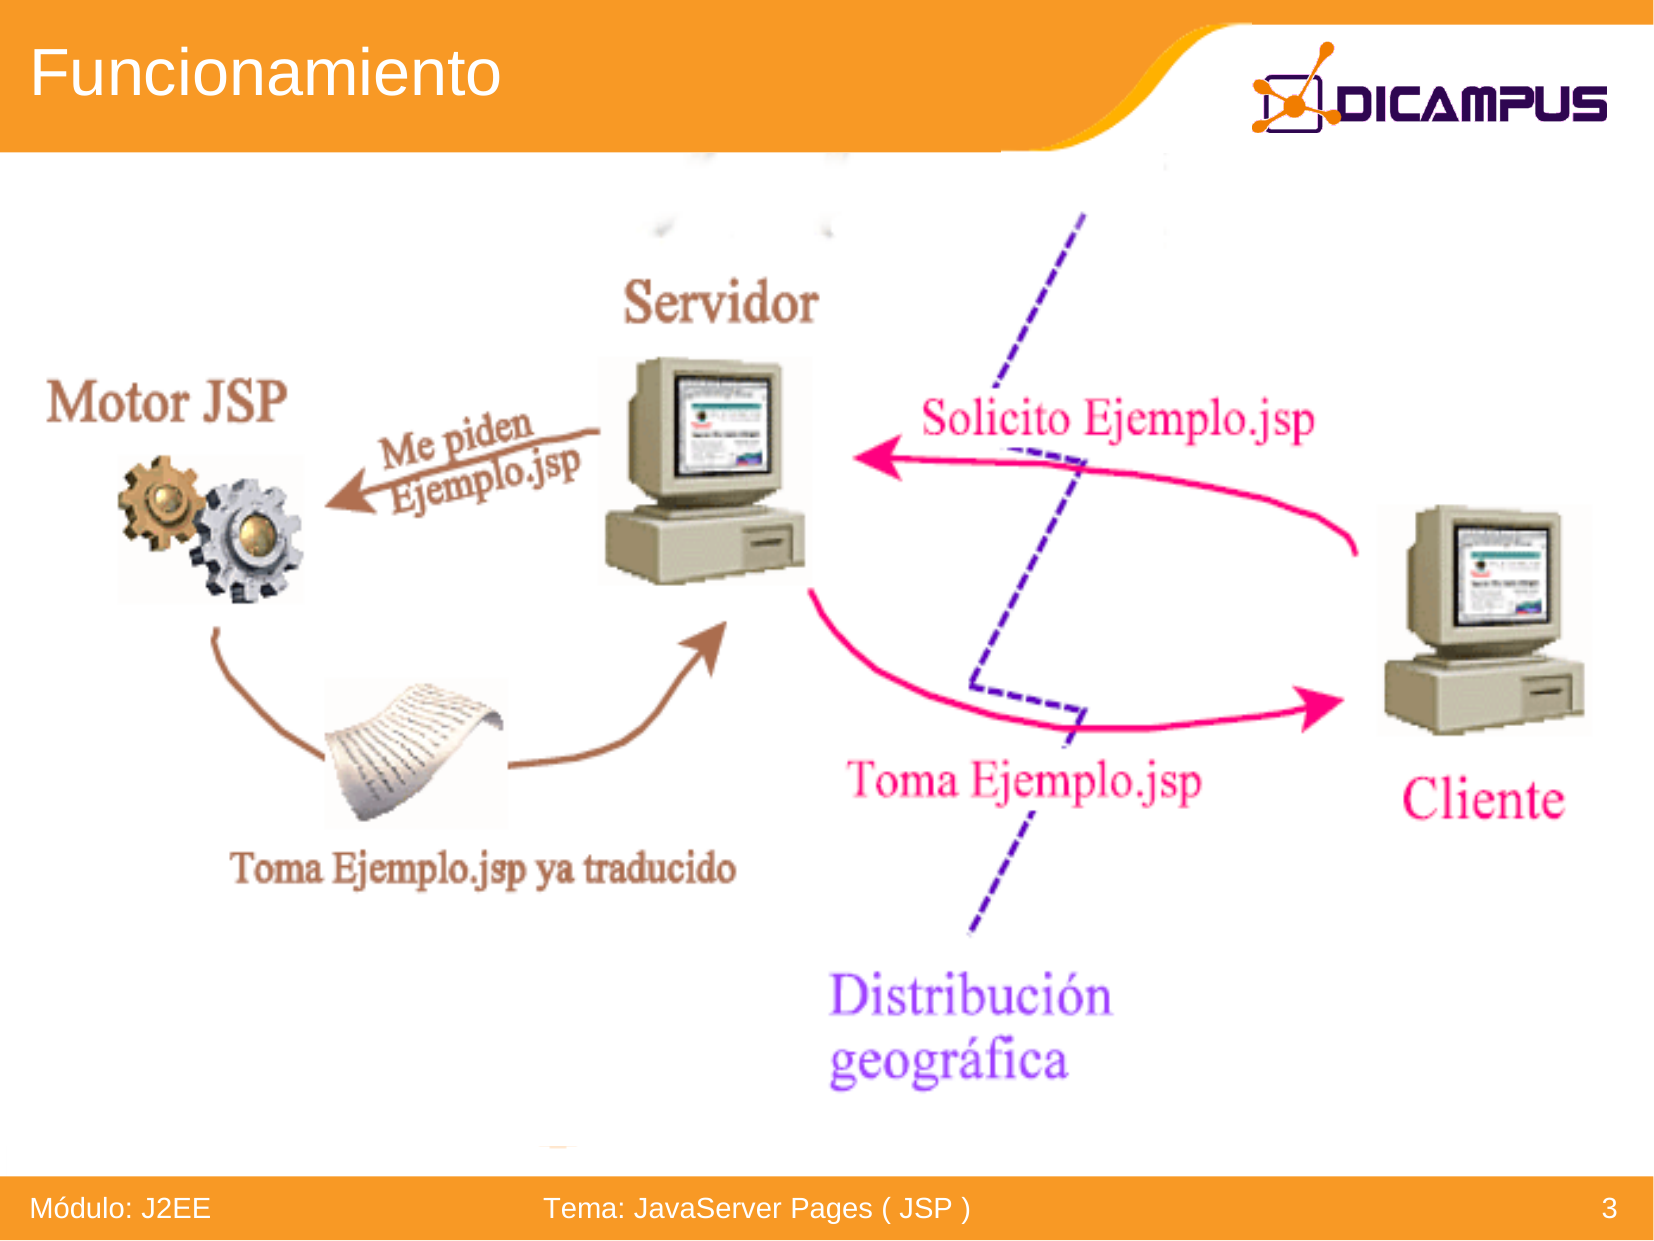

Funcionamiento
Módulo: J2EE
Tema: JavaServer Pages ( JSP )